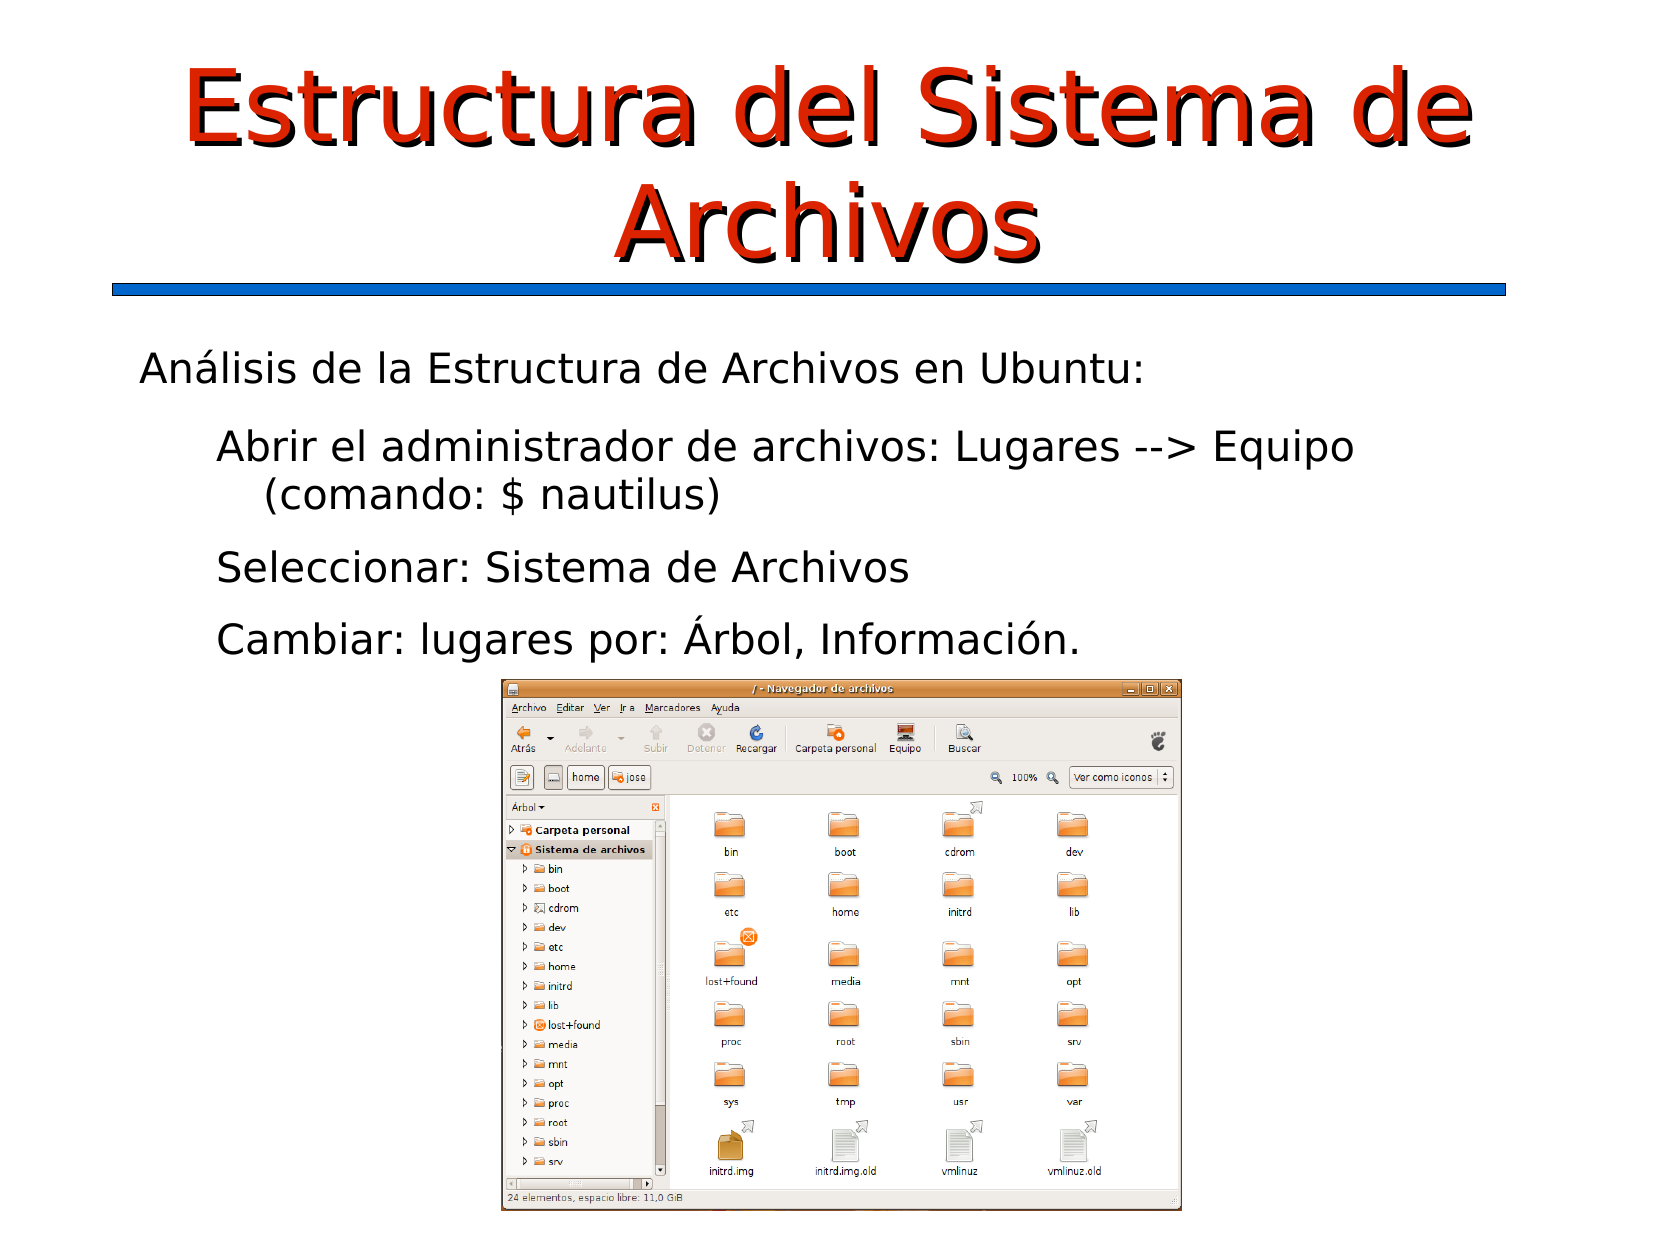

# Estructura del Sistema de Archivos
Análisis de la Estructura de Archivos en Ubuntu:
Abrir el administrador de archivos: Lugares --> Equipo (comando: $ nautilus)
Seleccionar: Sistema de Archivos
Cambiar: lugares por: Árbol, Información.